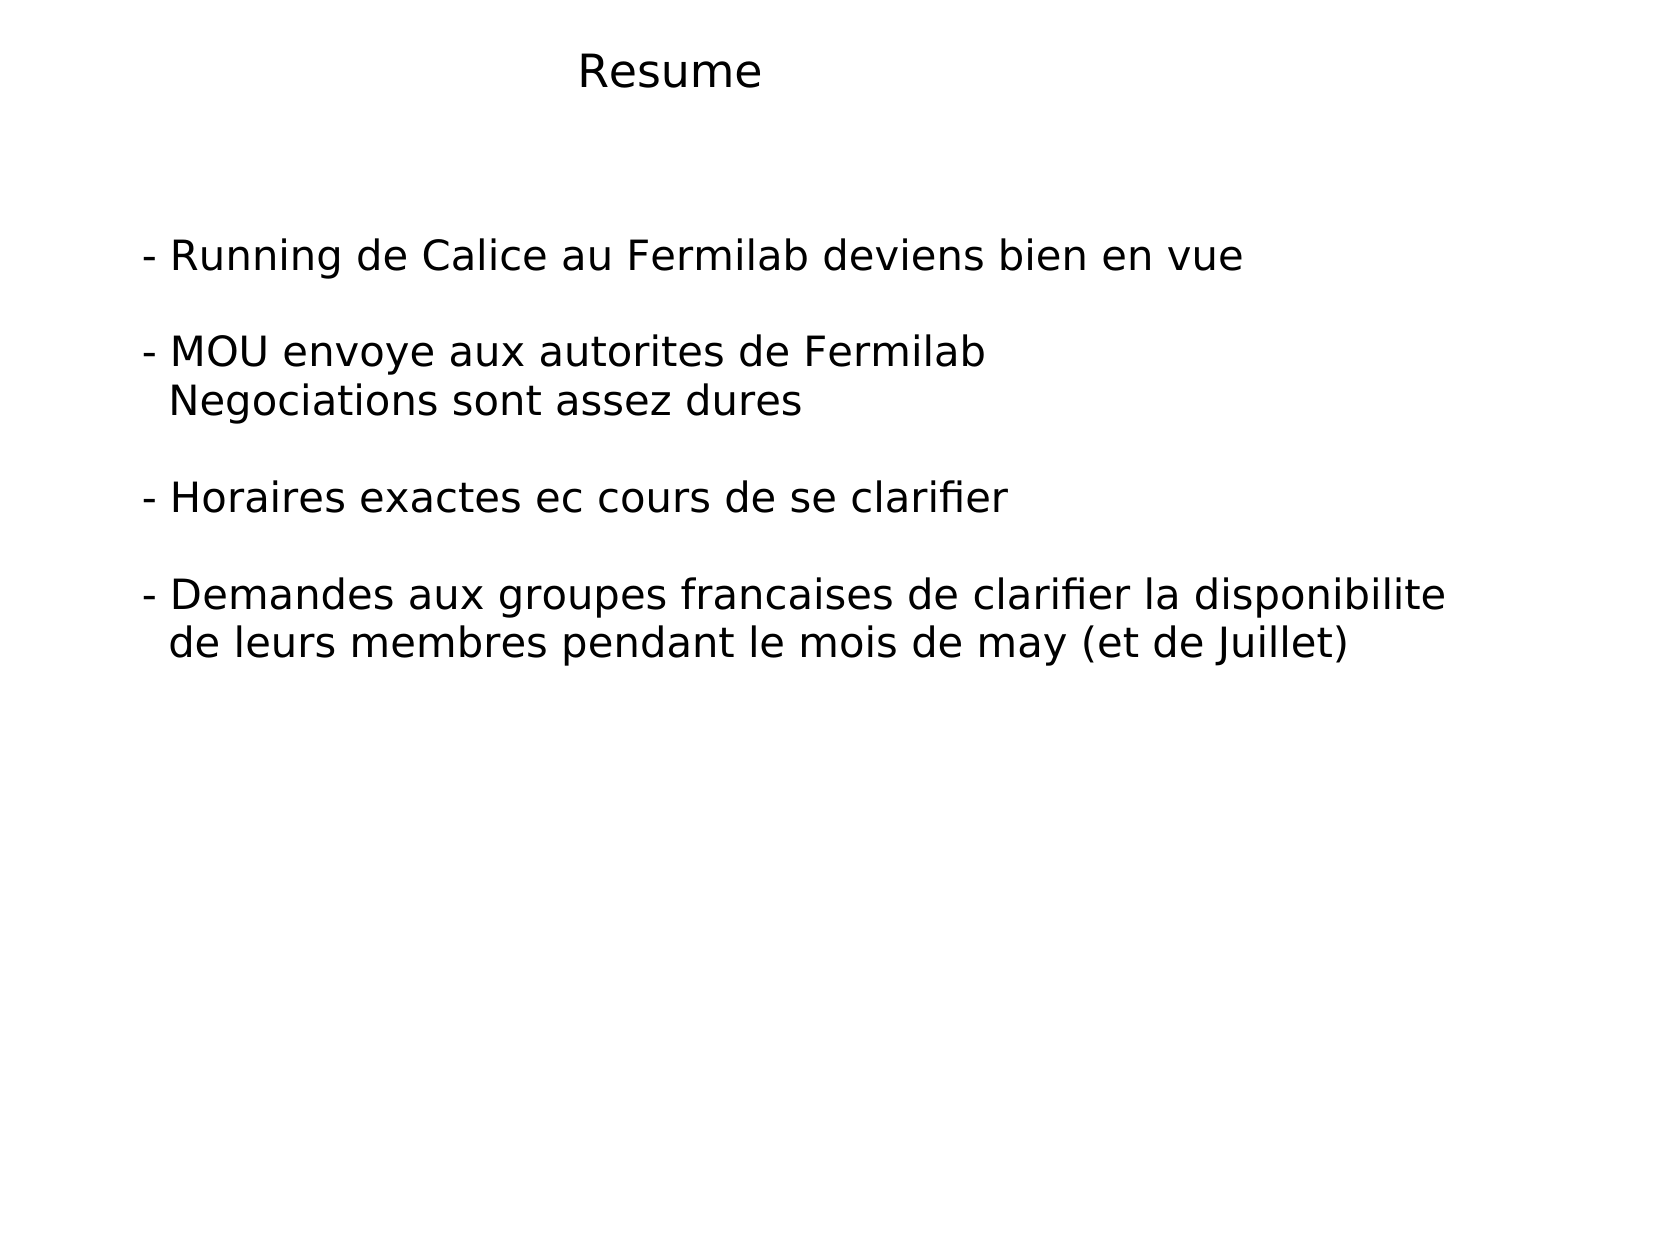

Resume
- Running de Calice au Fermilab deviens bien en vue
- MOU envoye aux autorites de Fermilab
 Negociations sont assez dures
- Horaires exactes ec cours de se clarifier
- Demandes aux groupes francaises de clarifier la disponibilite
 de leurs membres pendant le mois de may (et de Juillet)